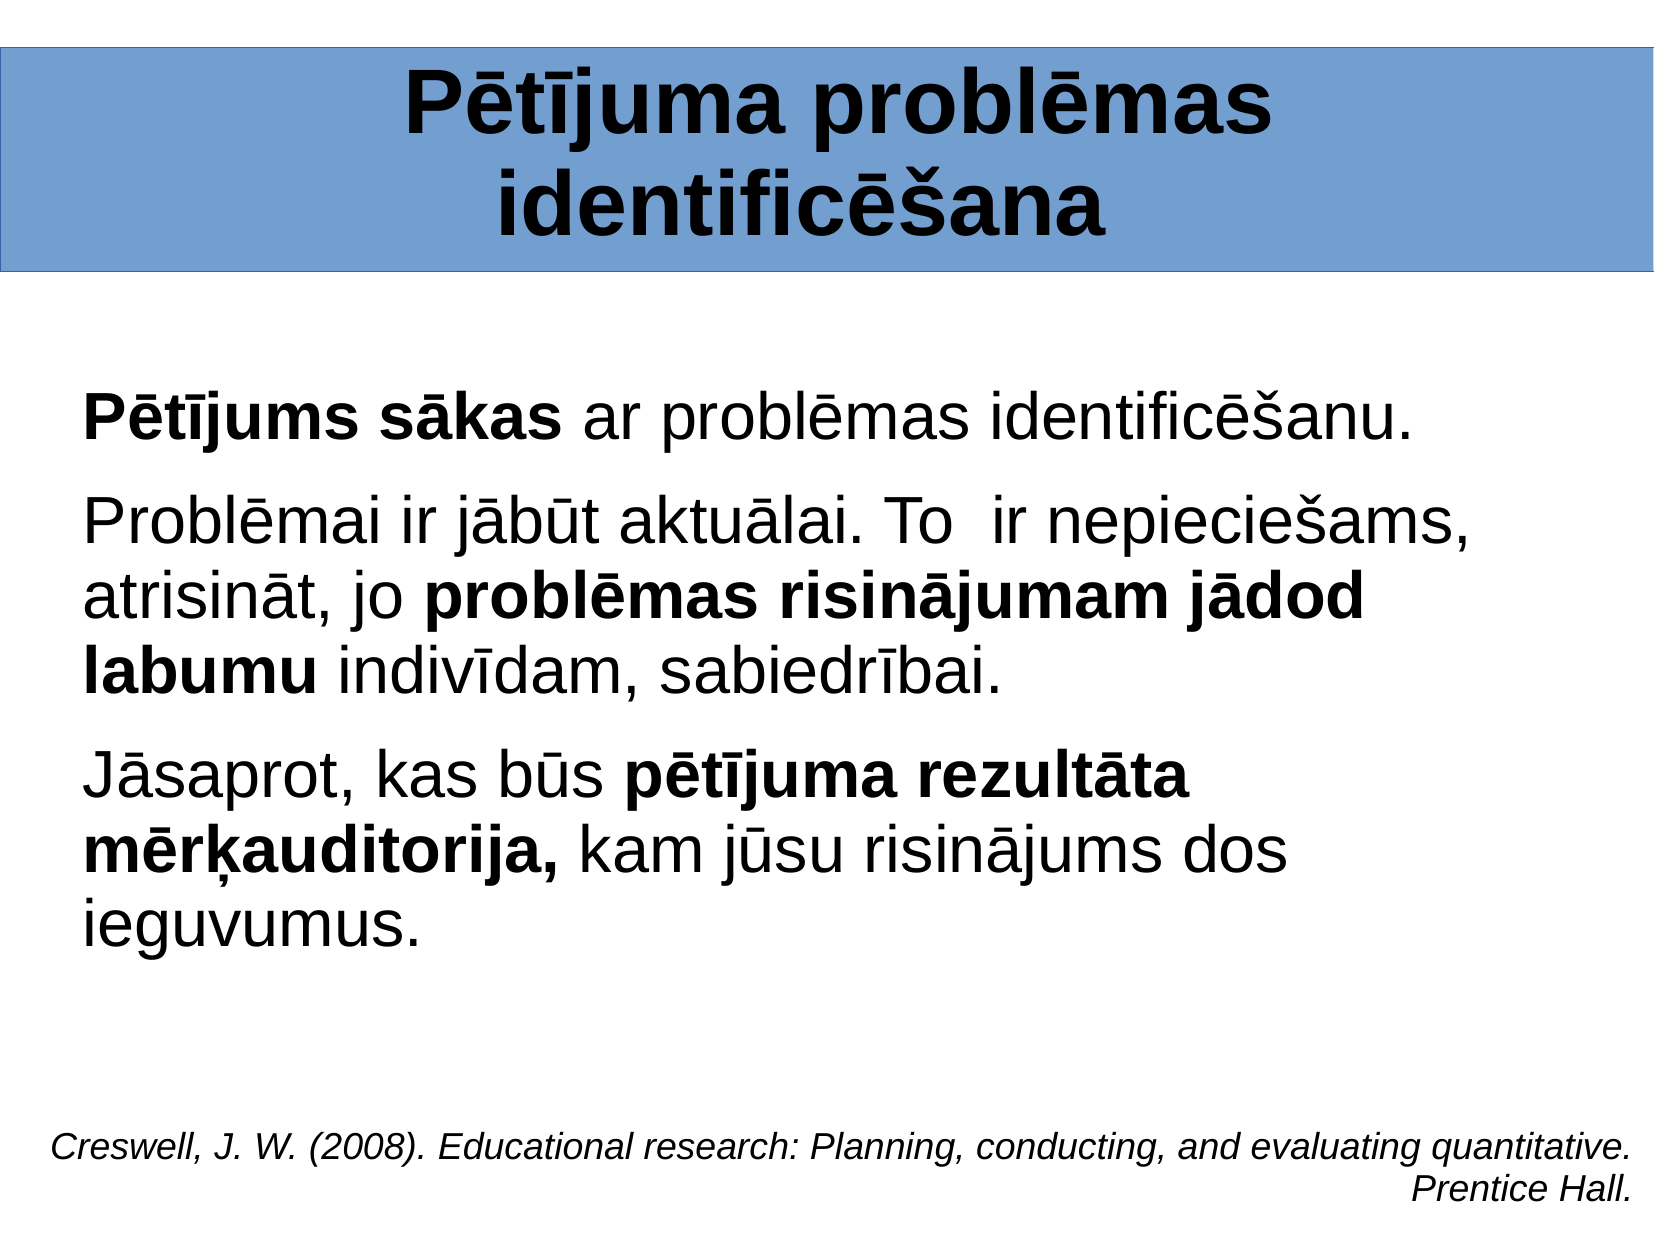

# Pētījuma problēmas identificēšana
Pētījums sākas ar problēmas identificēšanu.
Problēmai ir jābūt aktuālai. To ir nepieciešams, atrisināt, jo problēmas risinājumam jādod labumu indivīdam, sabiedrībai.
Jāsaprot, kas būs pētījuma rezultāta mērķauditorija, kam jūsu risinājums dos ieguvumus.
Creswell, J. W. (2008). Educational research: Planning, conducting, and evaluating quantitative.
 Prentice Hall.